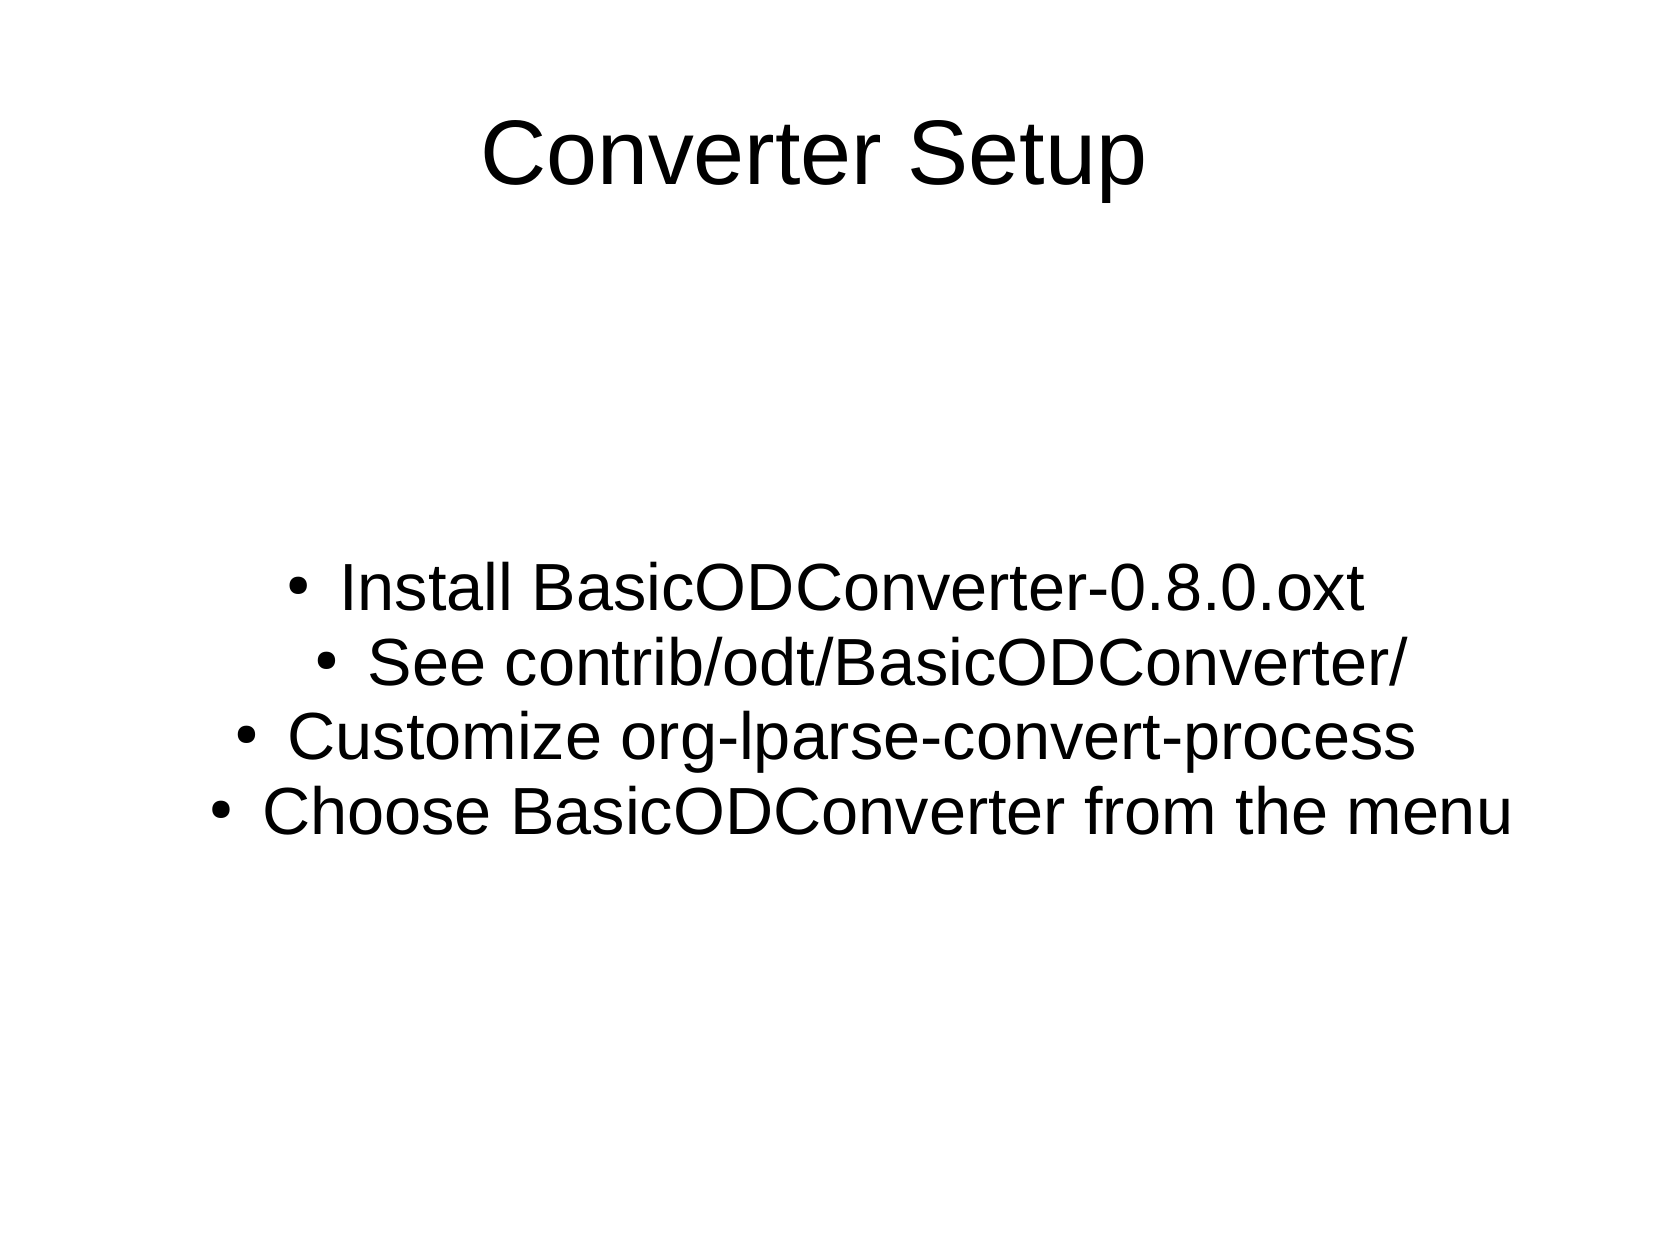

# Converter Setup
Install BasicODConverter-0.8.0.oxt
See contrib/odt/BasicODConverter/
Customize org-lparse-convert-process
Choose BasicODConverter from the menu